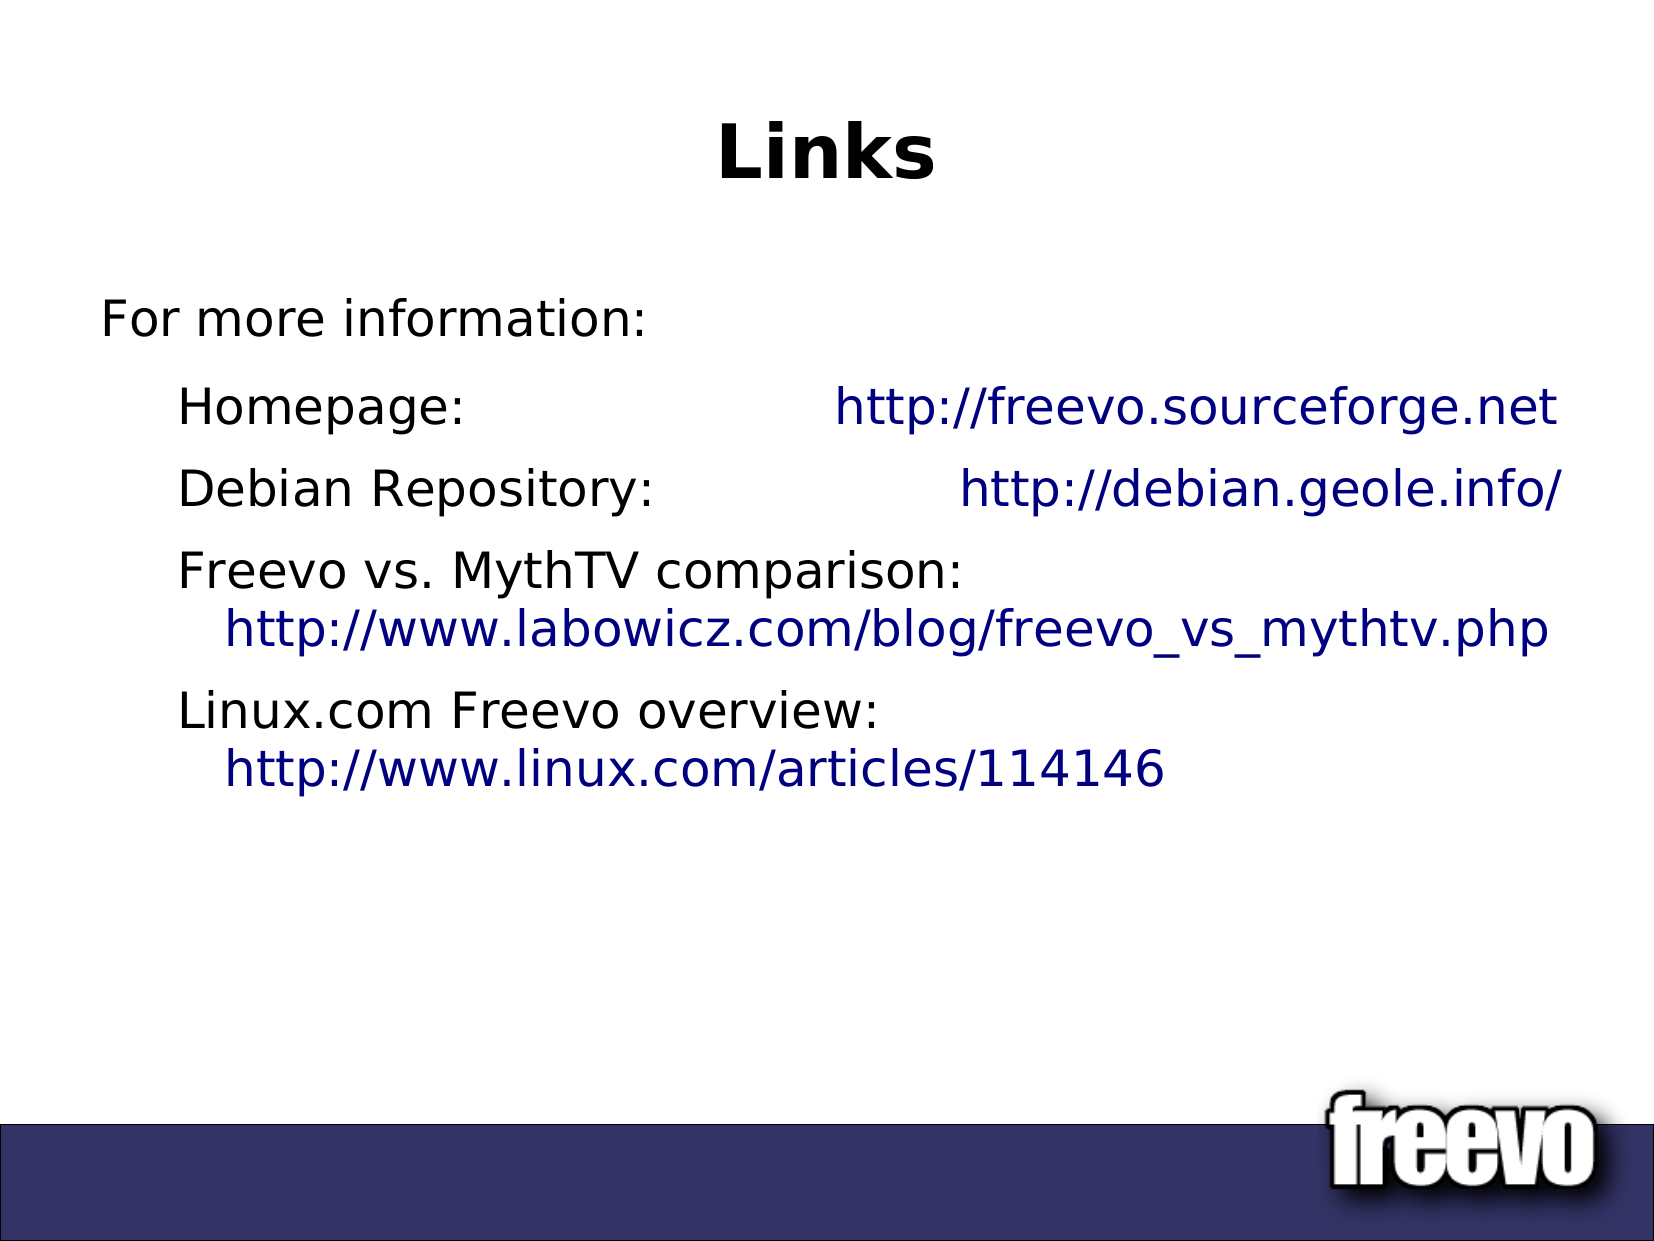

# Links
For more information:
Homepage: http://freevo.sourceforge.net
Debian Repository: http://debian.geole.info/
Freevo vs. MythTV comparison: http://www.labowicz.com/blog/freevo_vs_mythtv.php
Linux.com Freevo overview: http://www.linux.com/articles/114146